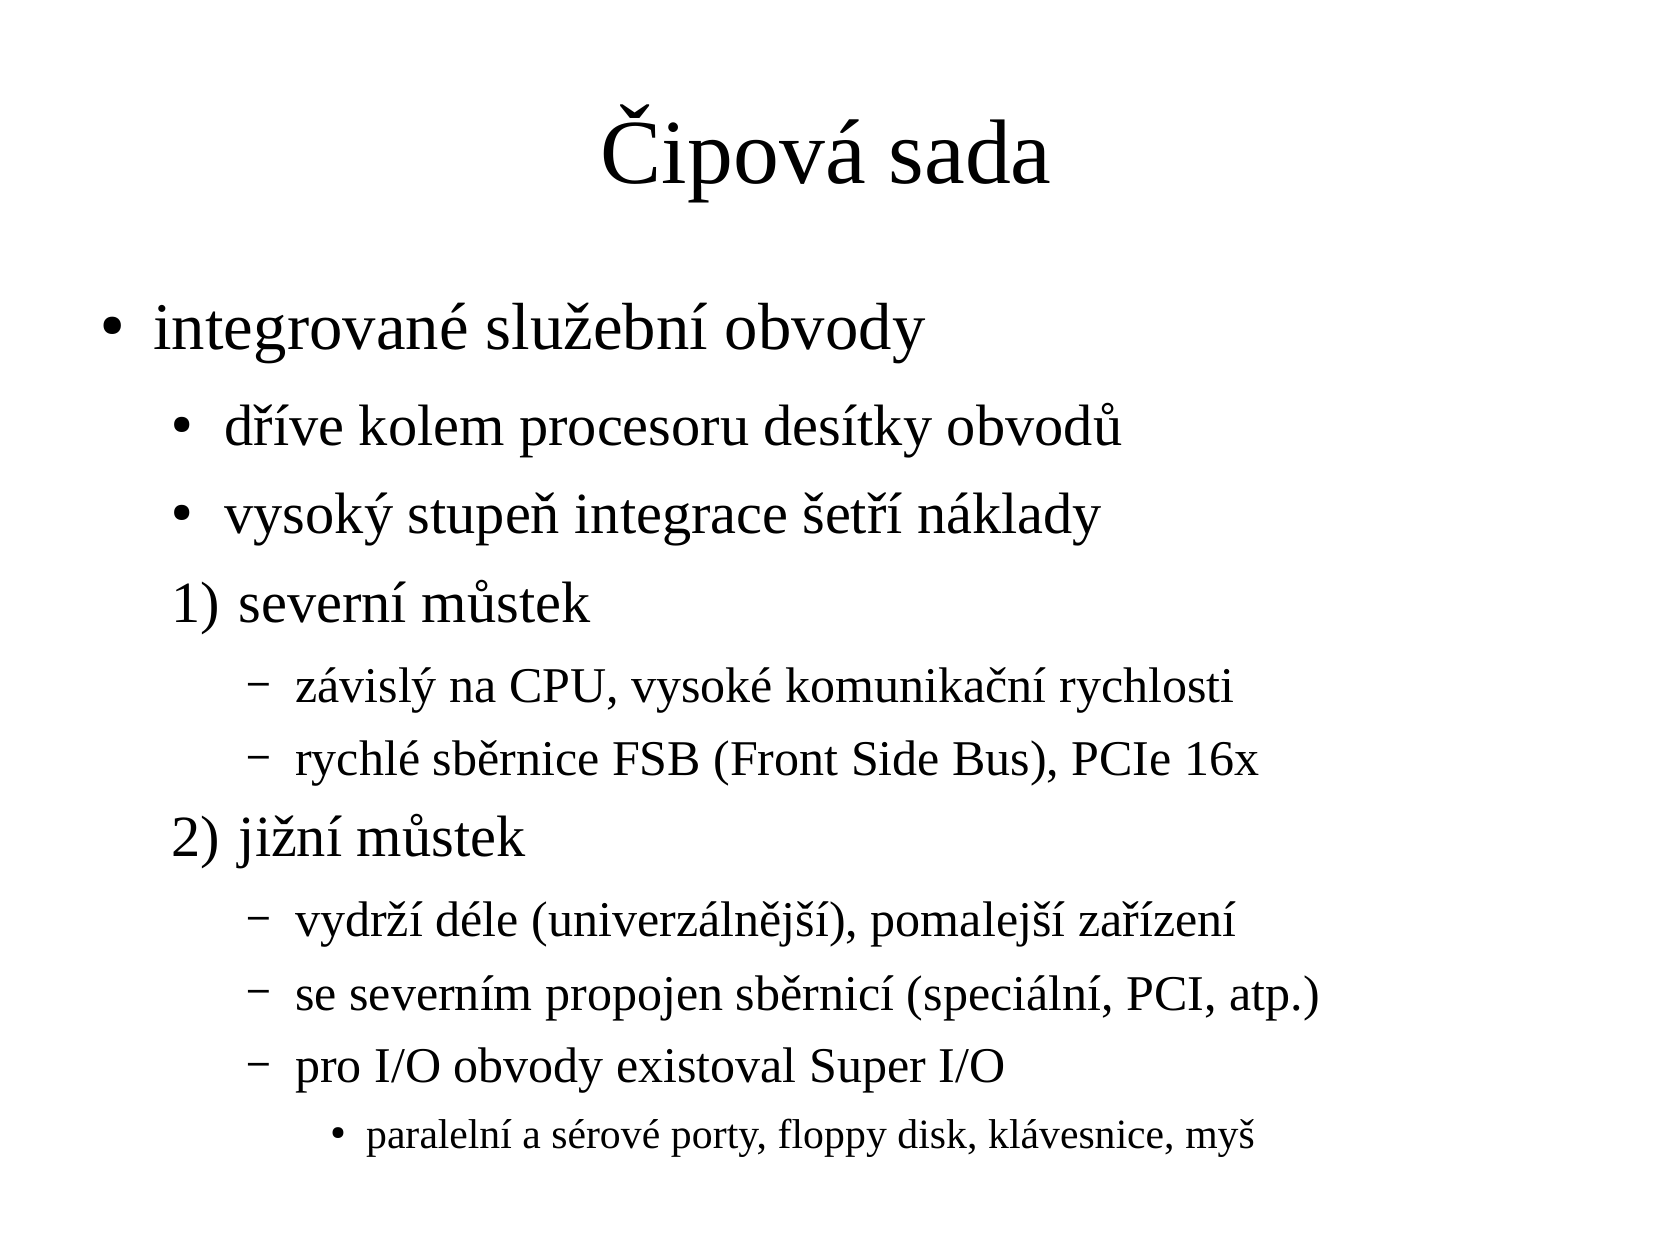

# Čipová sada
integrované služební obvody
dříve kolem procesoru desítky obvodů
vysoký stupeň integrace šetří náklady
 severní můstek
závislý na CPU, vysoké komunikační rychlosti
rychlé sběrnice FSB (Front Side Bus), PCIe 16x
 jižní můstek
vydrží déle (univerzálnější), pomalejší zařízení
se severním propojen sběrnicí (speciální, PCI, atp.)
pro I/O obvody existoval Super I/O
paralelní a sérové porty, floppy disk, klávesnice, myš